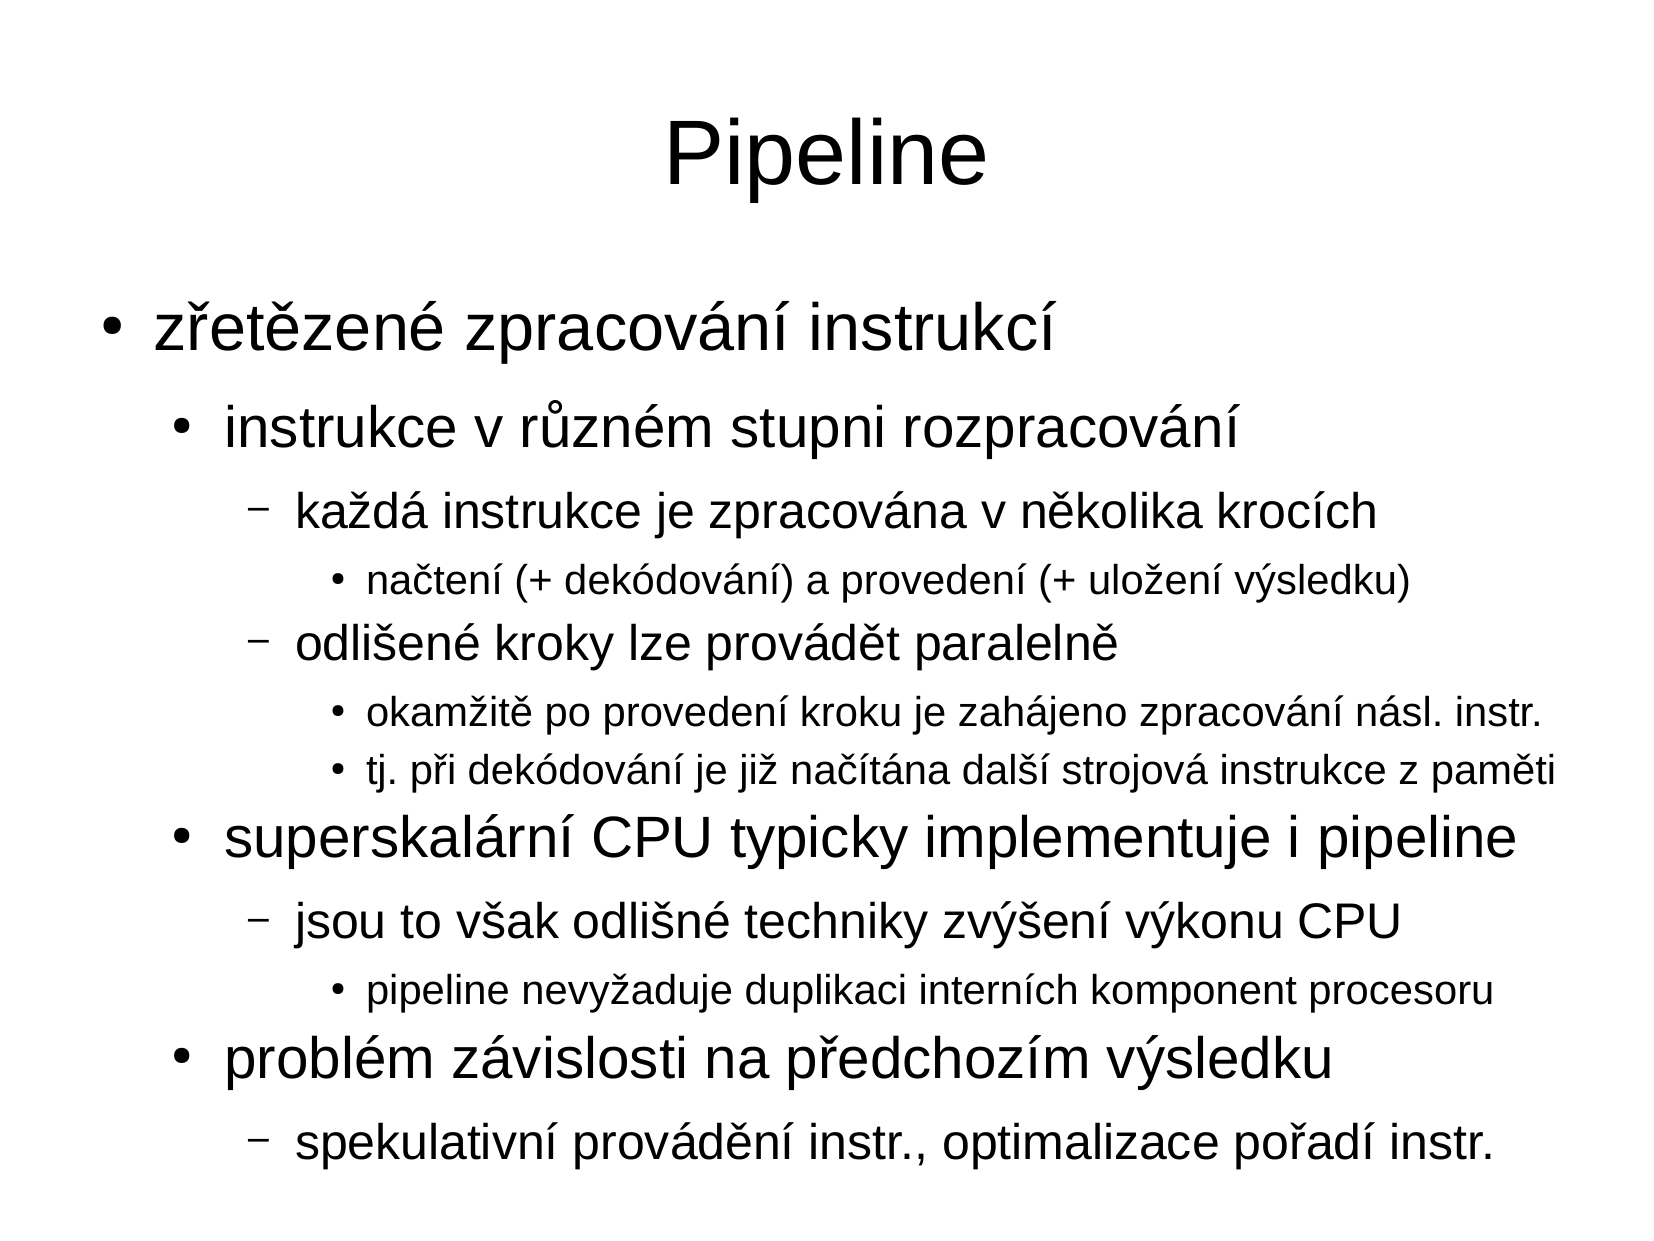

# Pipeline
zřetězené zpracování instrukcí
instrukce v různém stupni rozpracování
každá instrukce je zpracována v několika krocích
načtení (+ dekódování) a provedení (+ uložení výsledku)
odlišené kroky lze provádět paralelně
okamžitě po provedení kroku je zahájeno zpracování násl. instr.
tj. při dekódování je již načítána další strojová instrukce z paměti
superskalární CPU typicky implementuje i pipeline
jsou to však odlišné techniky zvýšení výkonu CPU
pipeline nevyžaduje duplikaci interních komponent procesoru
problém závislosti na předchozím výsledku
spekulativní provádění instr., optimalizace pořadí instr.